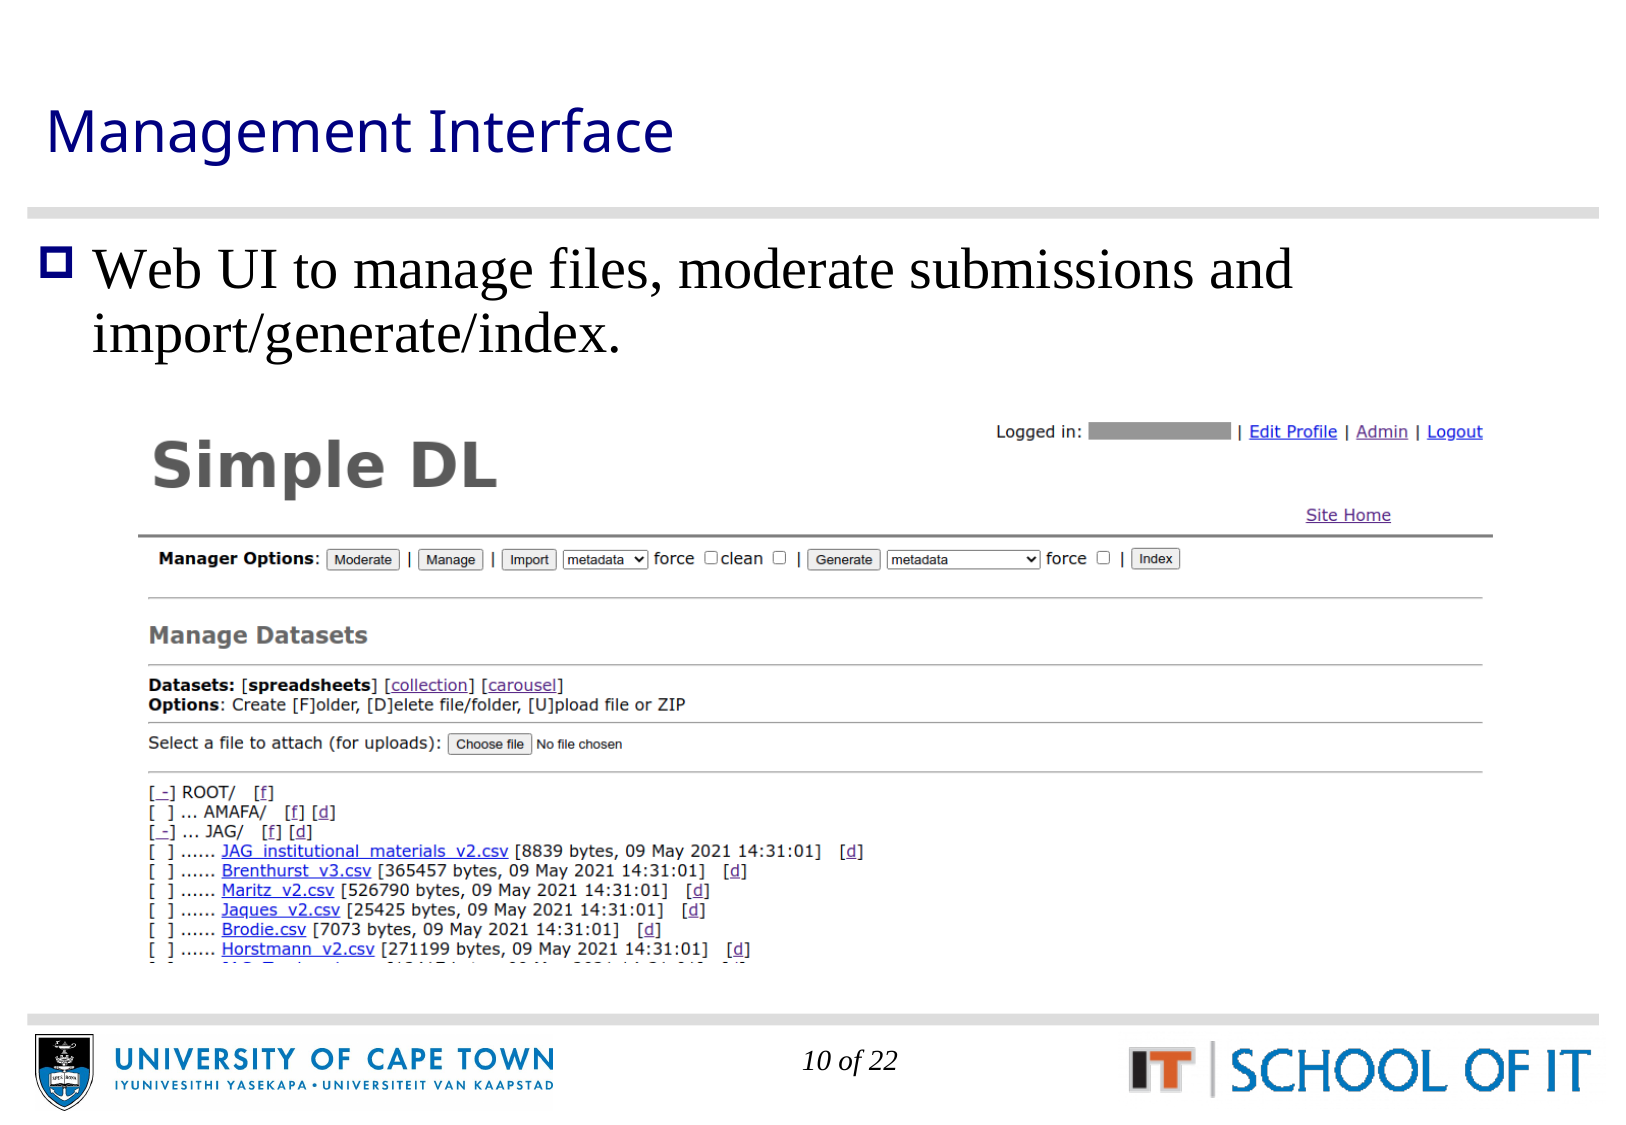

# Management Interface
Web UI to manage files, moderate submissions and import/generate/index.
10